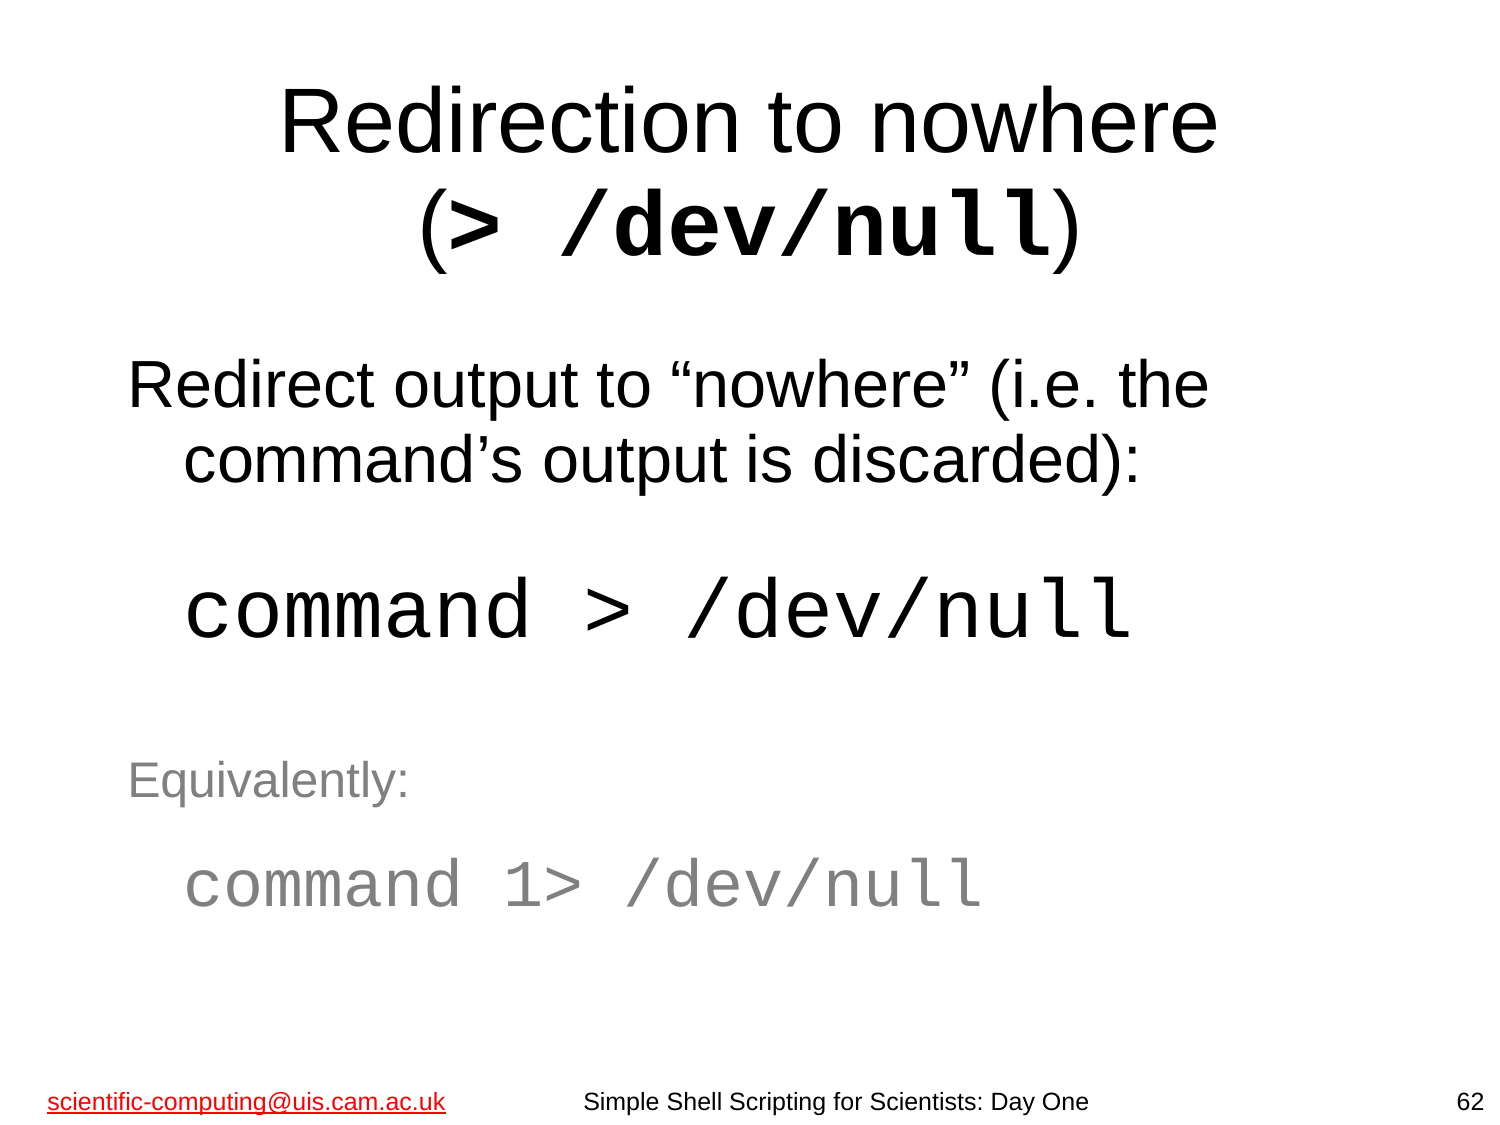

# Redirection to nowhere (> /dev/null)
Redirect output to “nowhere” (i.e. the command’s output is discarded):
	command > /dev/null
Equivalently:
	command 1> /dev/null
escience-support@ucs.cam.ac.uk	Simple Shell Scripting for Scientists: Day One
62